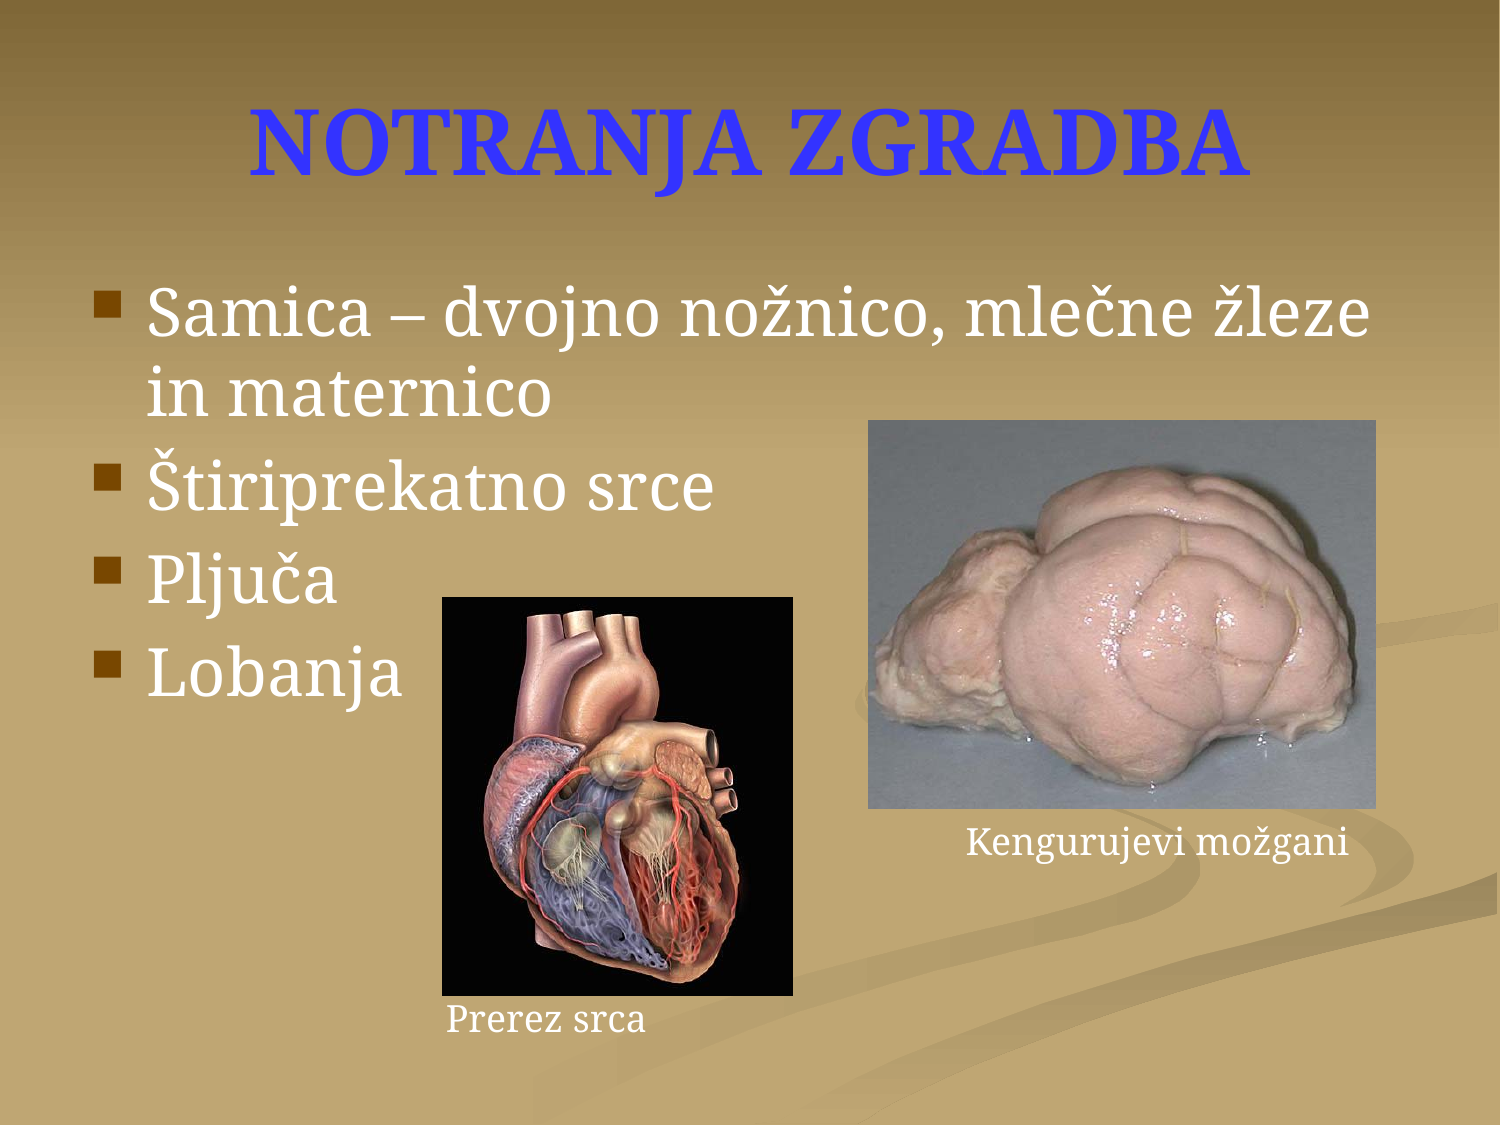

# NOTRANJA ZGRADBA
Samica – dvojno nožnico, mlečne žleze in maternico
Štiriprekatno srce
Pljuča
Lobanja
Kengurujevi možgani
Prerez srca